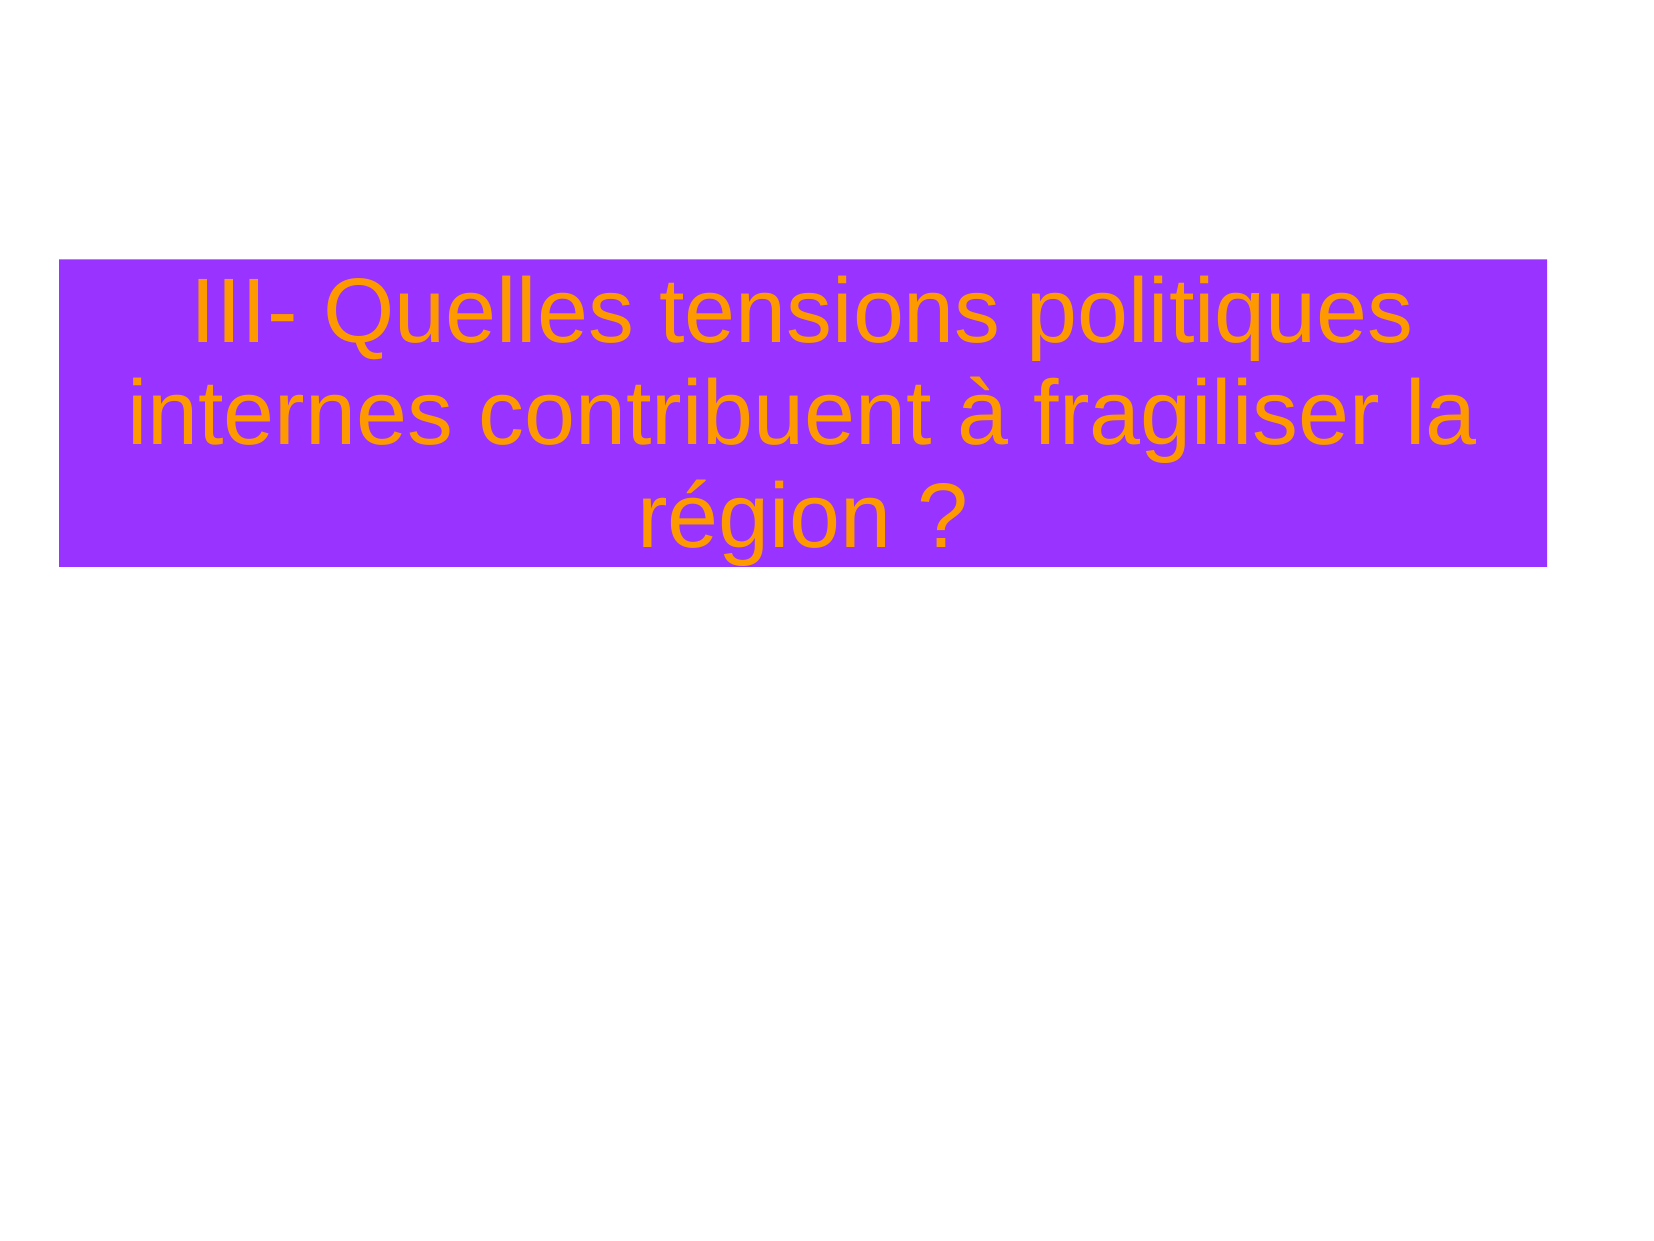

# III- Quelles tensions politiques internes contribuent à fragiliser la région ?